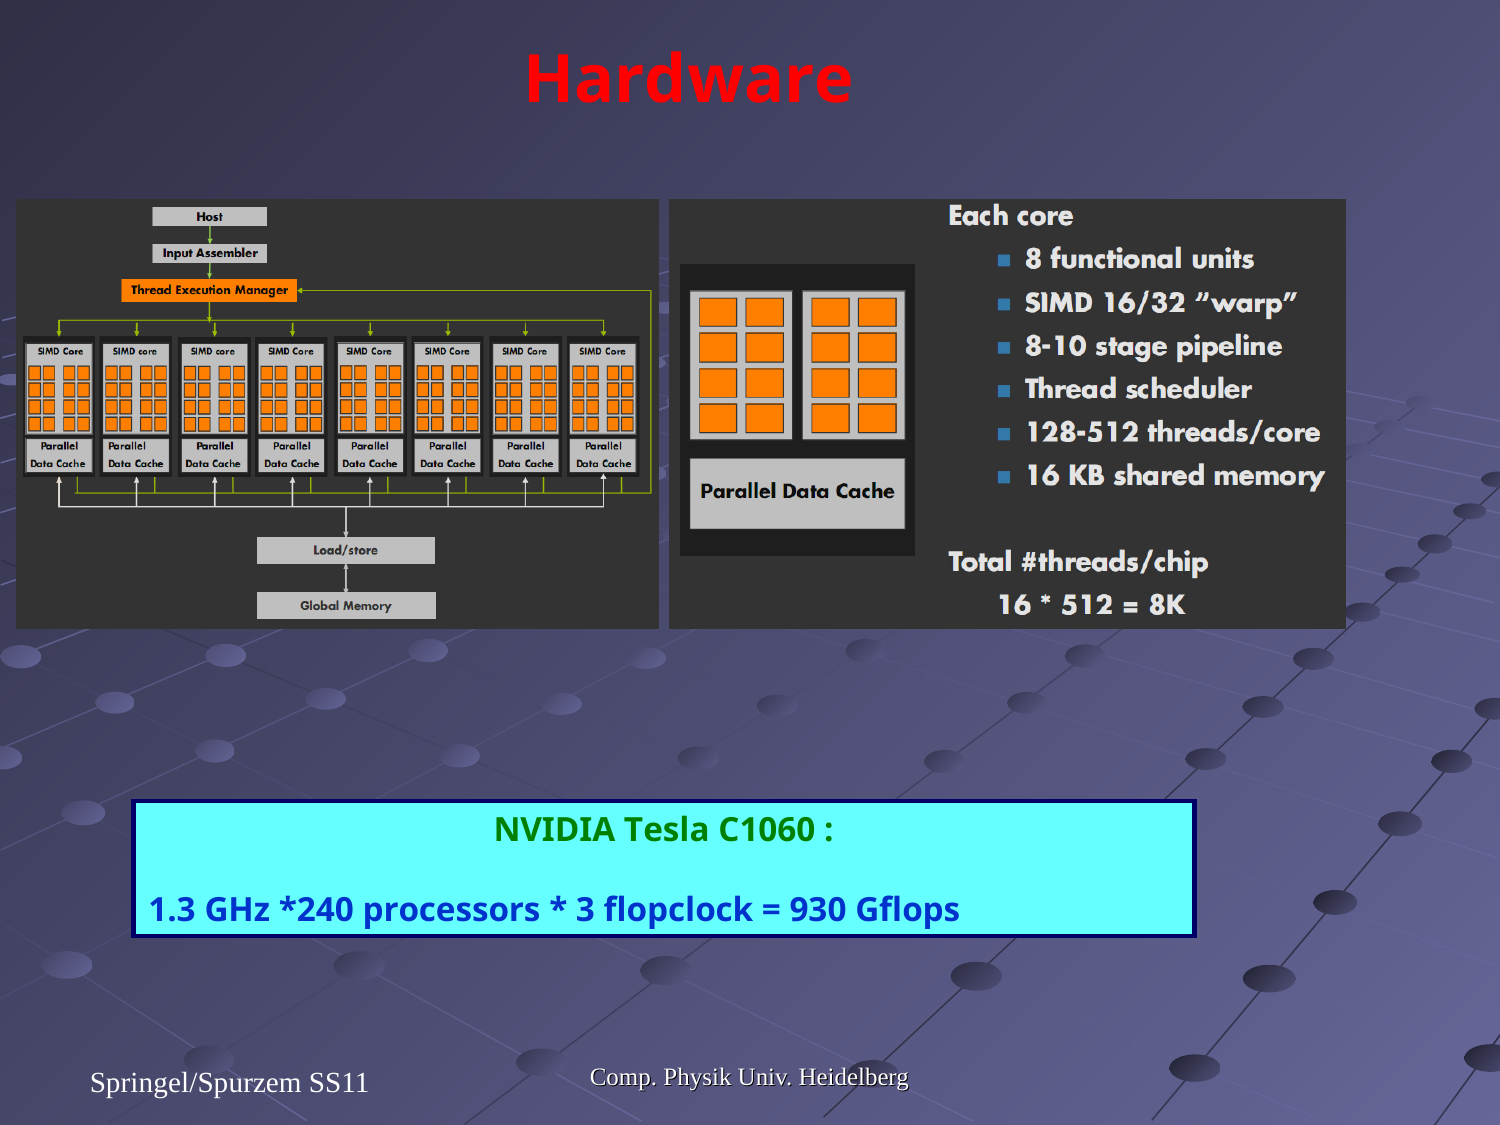

Hardware
NVIDIA Tesla C1060 :
1.3 GHz *240 processors * 3 flopclock = 930 Gflops